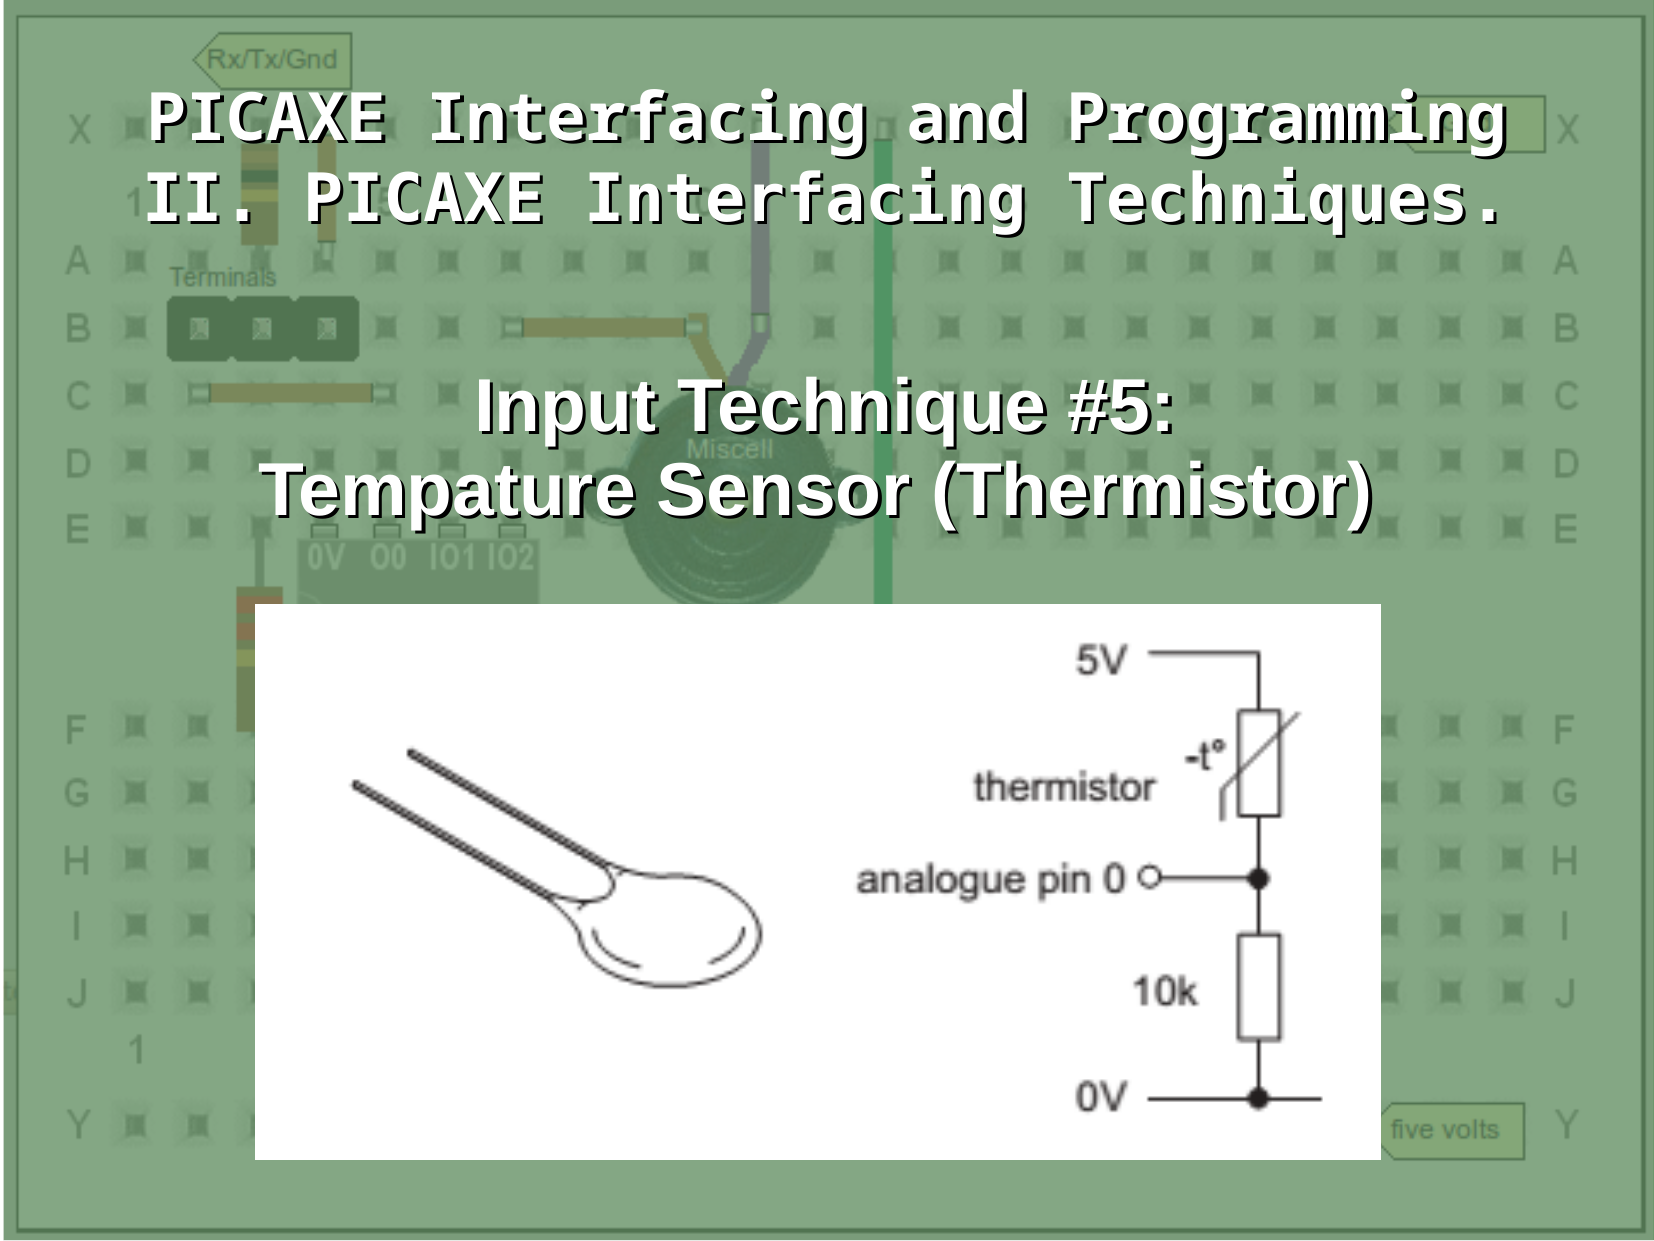

# PICAXE Interfacing and Programming II. PICAXE Interfacing Techniques.
 Input Technique #5:
Tempature Sensor (Thermistor)